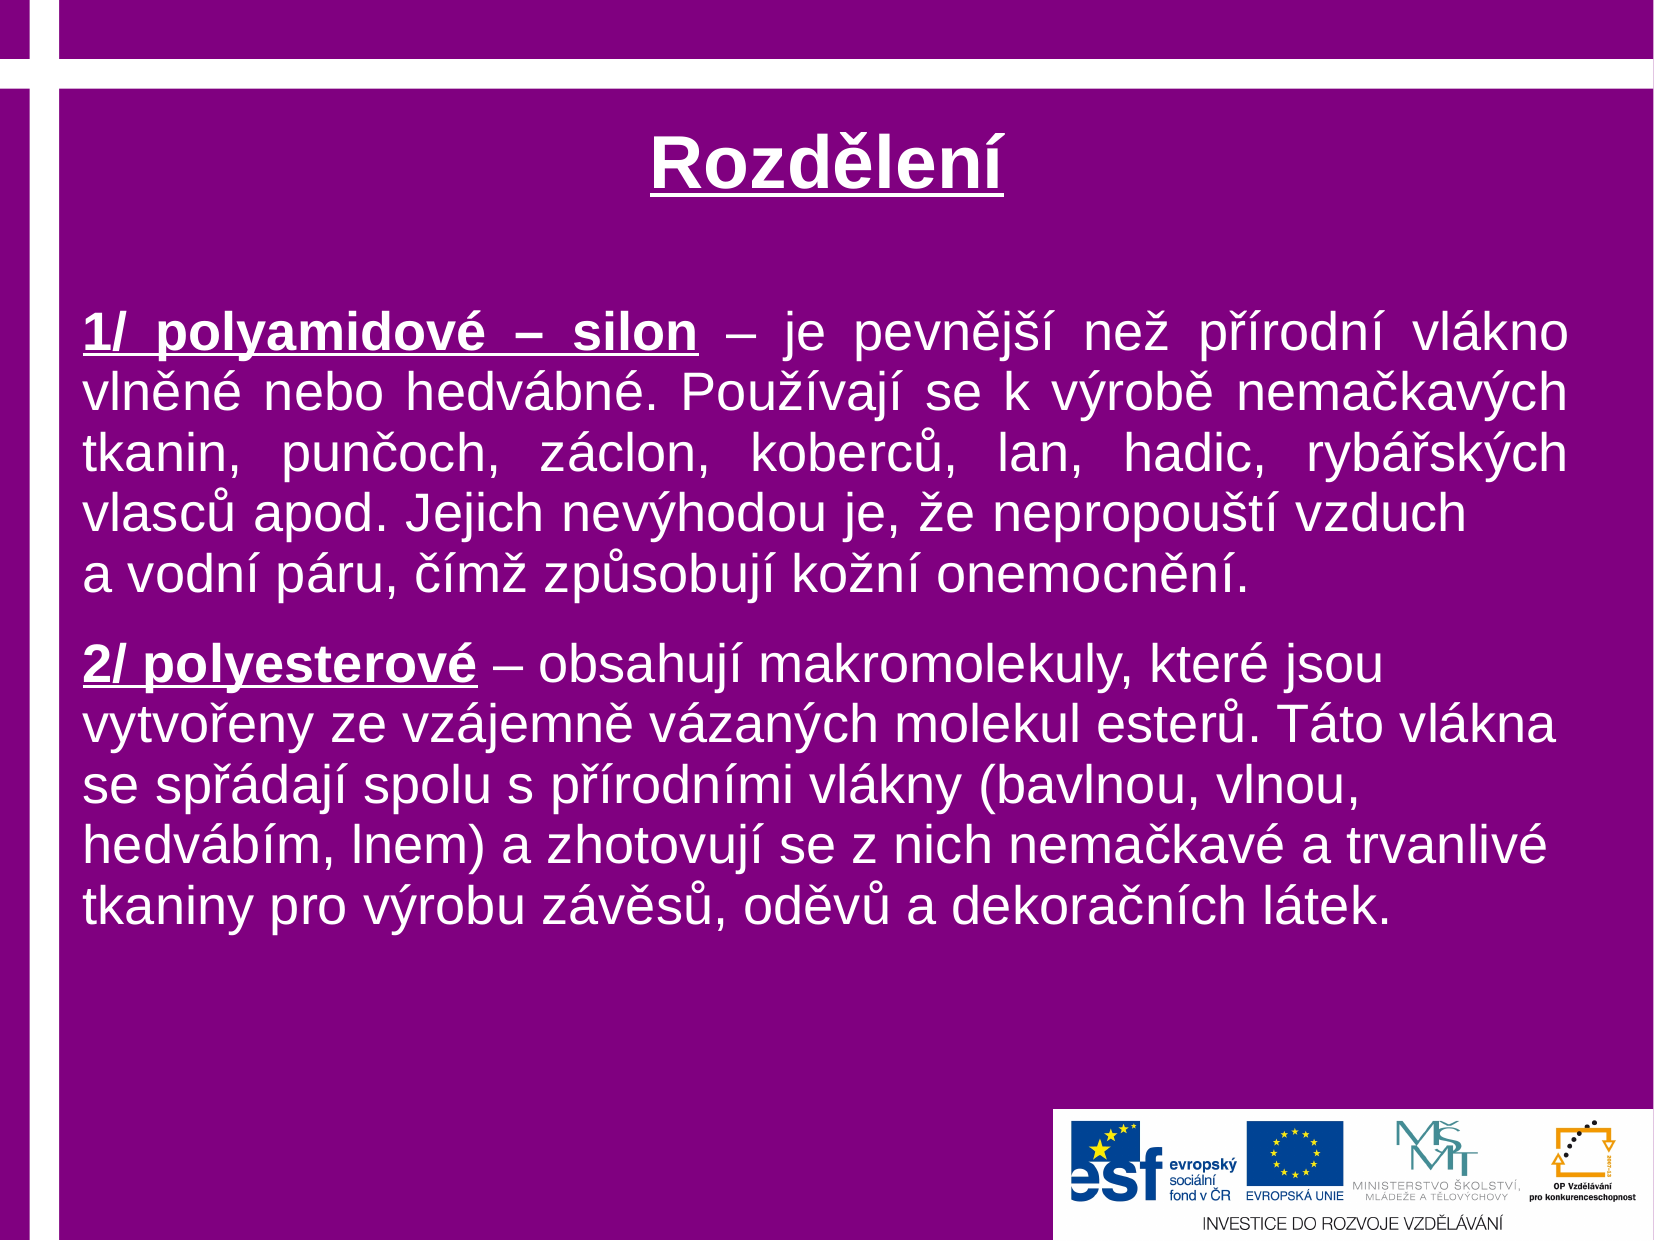

# Rozdělení
1/ polyamidové – silon – je pevnější než přírodní vlákno vlněné nebo hedvábné. Používají se k výrobě nemačkavých tkanin, punčoch, záclon, koberců, lan, hadic, rybářských vlasců apod. Jejich nevýhodou je, že nepropouští vzduch a vodní páru, čímž způsobují kožní onemocnění.
2/ polyesterové – obsahují makromolekuly, které jsou vytvořeny ze vzájemně vázaných molekul esterů. Táto vlákna se spřádají spolu s přírodními vlákny (bavlnou, vlnou, hedvábím, lnem) a zhotovují se z nich nemačkavé a trvanlivé tkaniny pro výrobu závěsů, oděvů a dekoračních látek.